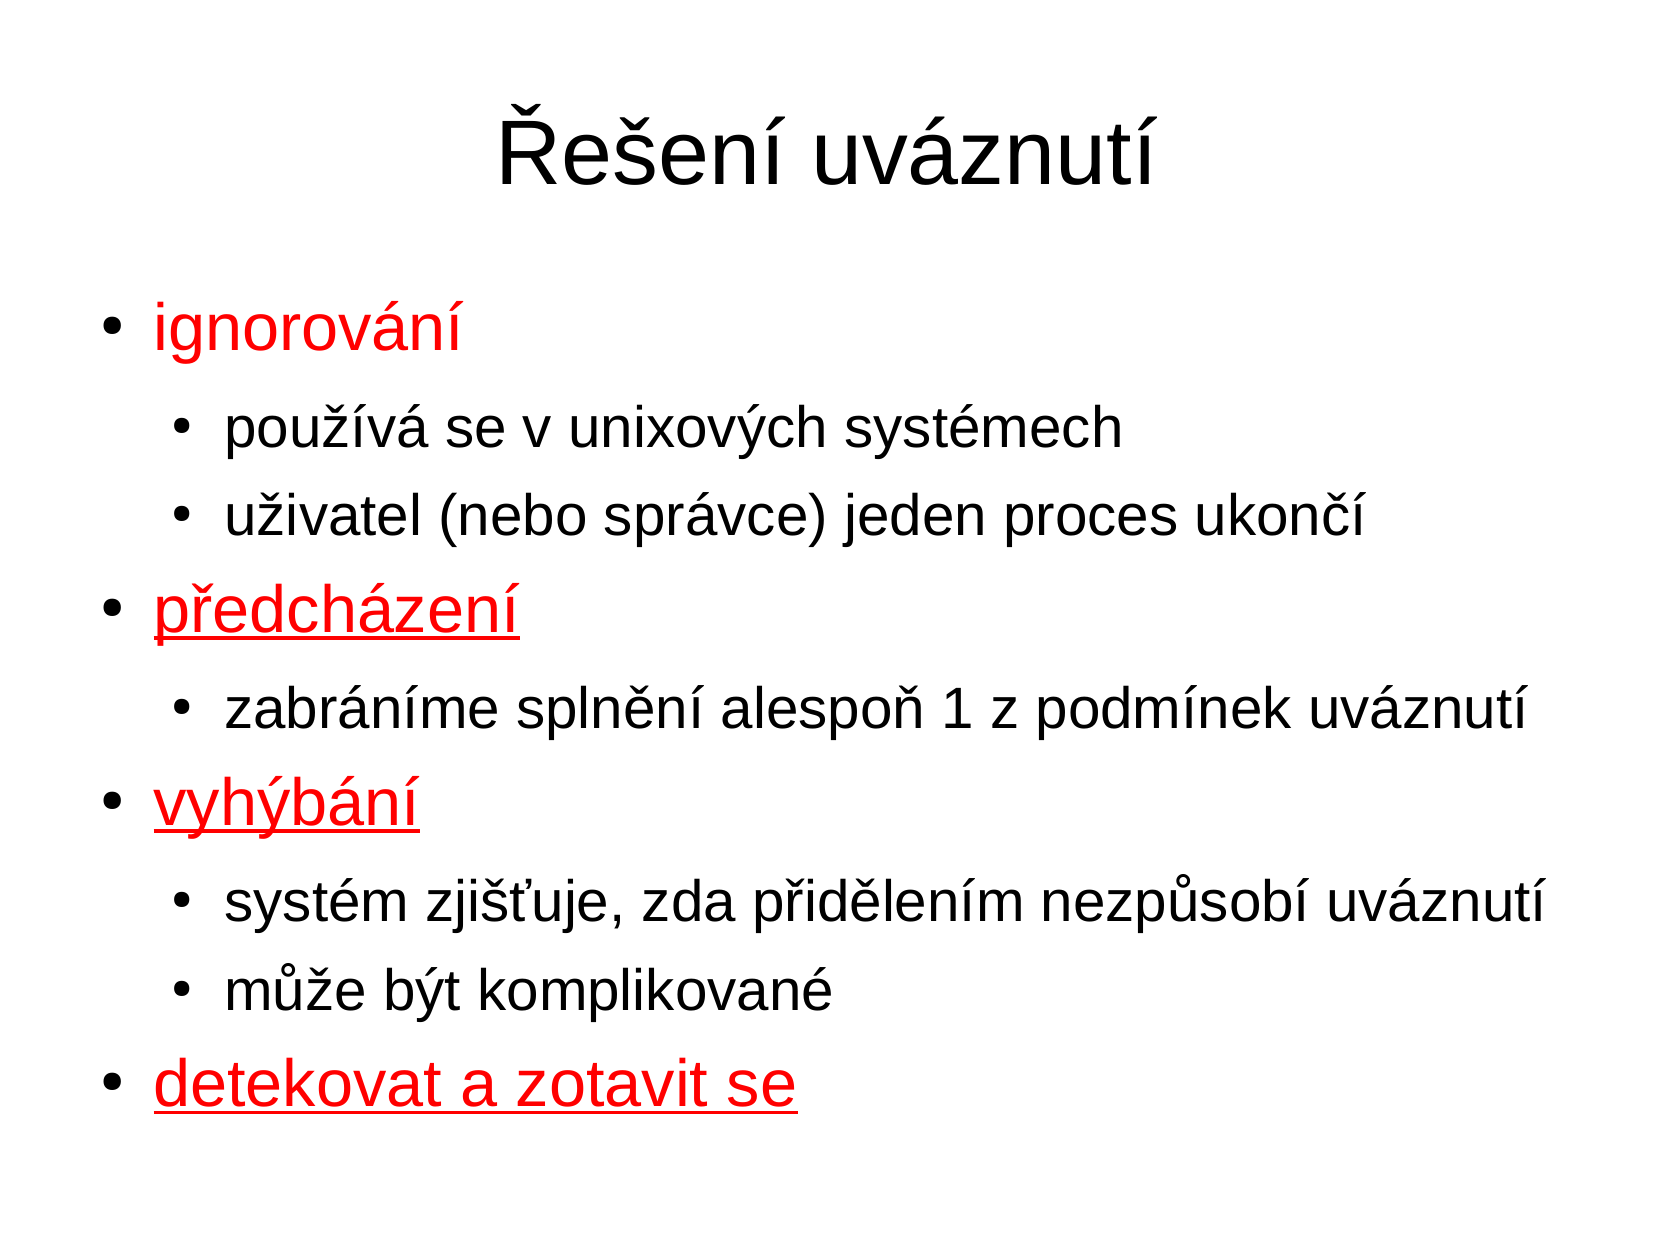

# Řešení uváznutí
ignorování
používá se v unixových systémech
uživatel (nebo správce) jeden proces ukončí
předcházení
zabráníme splnění alespoň 1 z podmínek uváznutí
vyhýbání
systém zjišťuje, zda přidělením nezpůsobí uváznutí
může být komplikované
detekovat a zotavit se